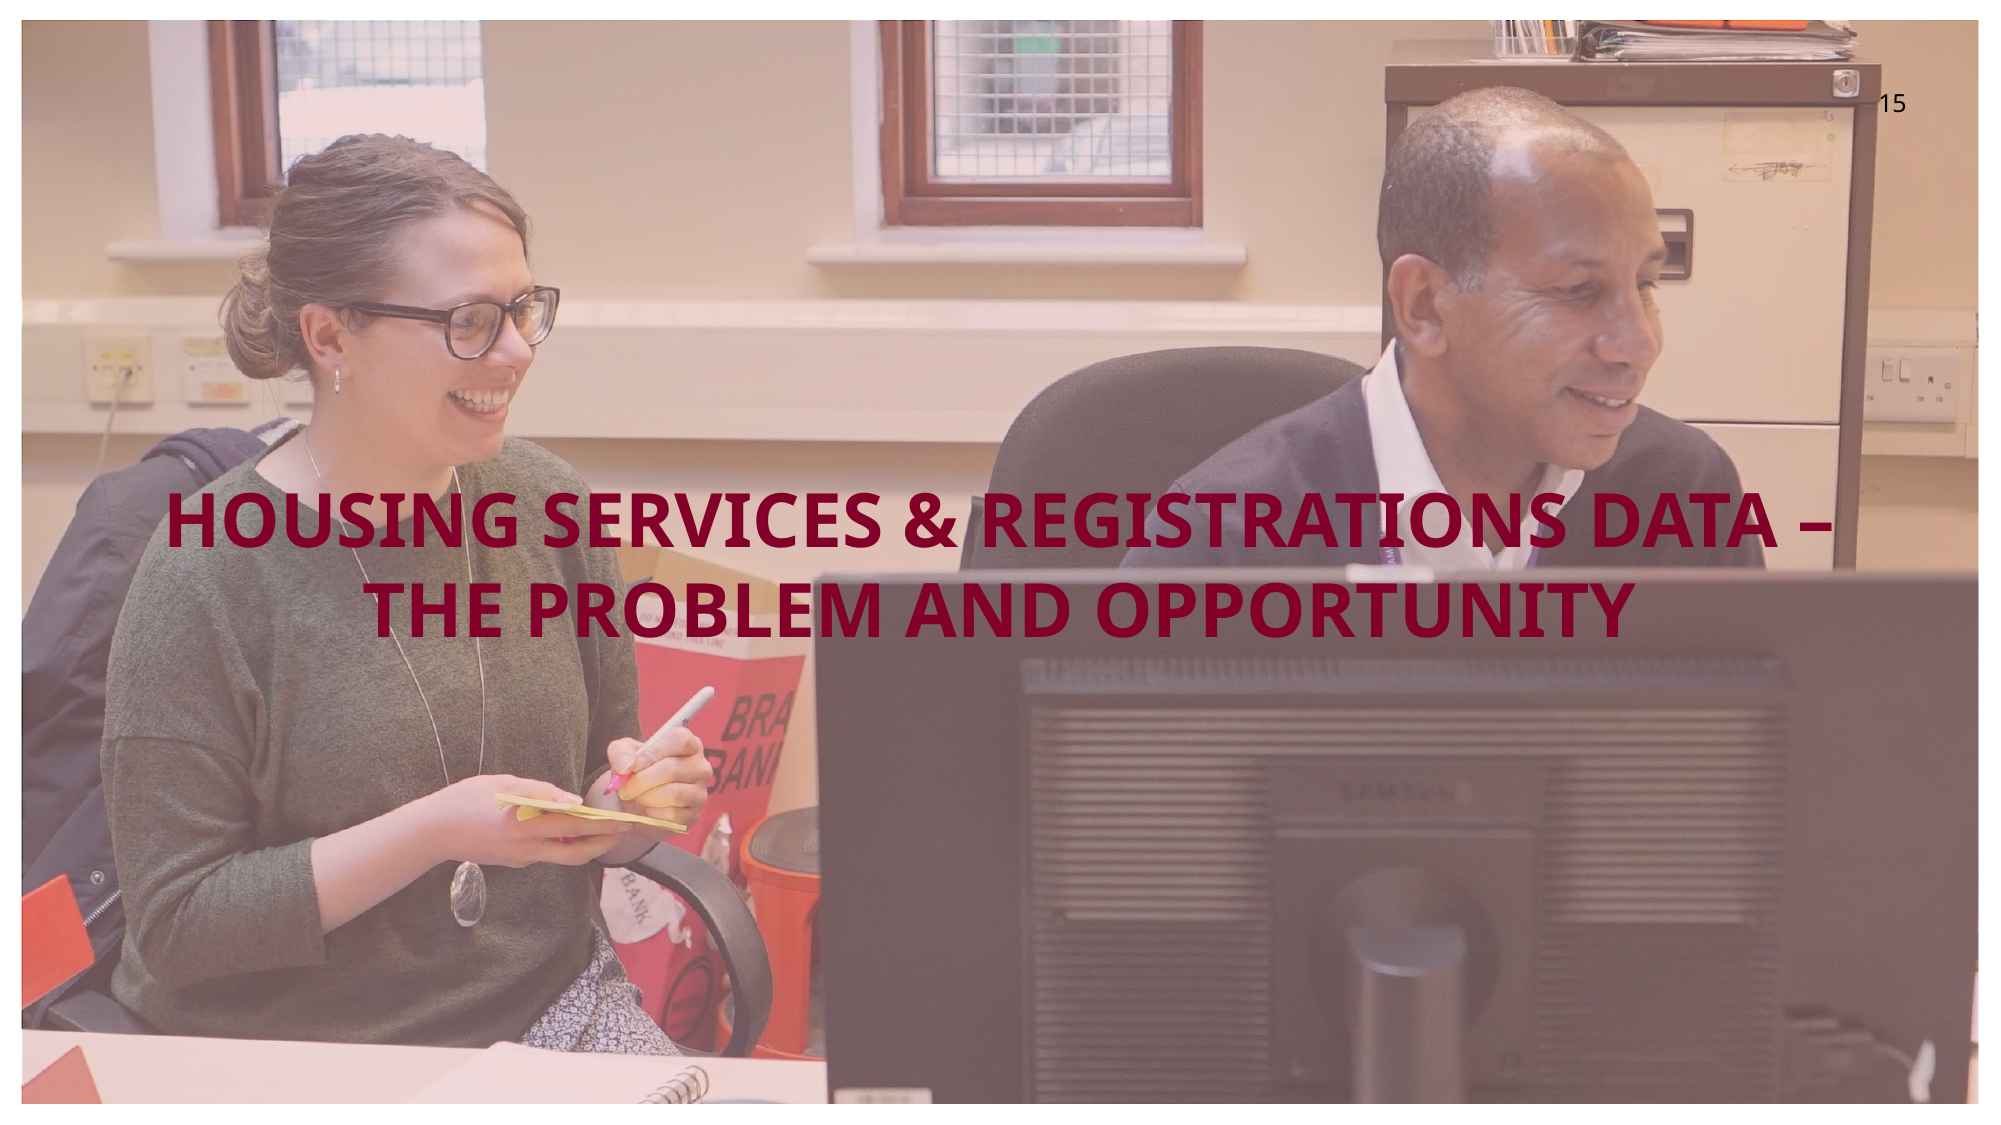

# HOUSING SERVICES & REGISTRATIONS DATA – THE PROBLEM AND OPPORTUNITY